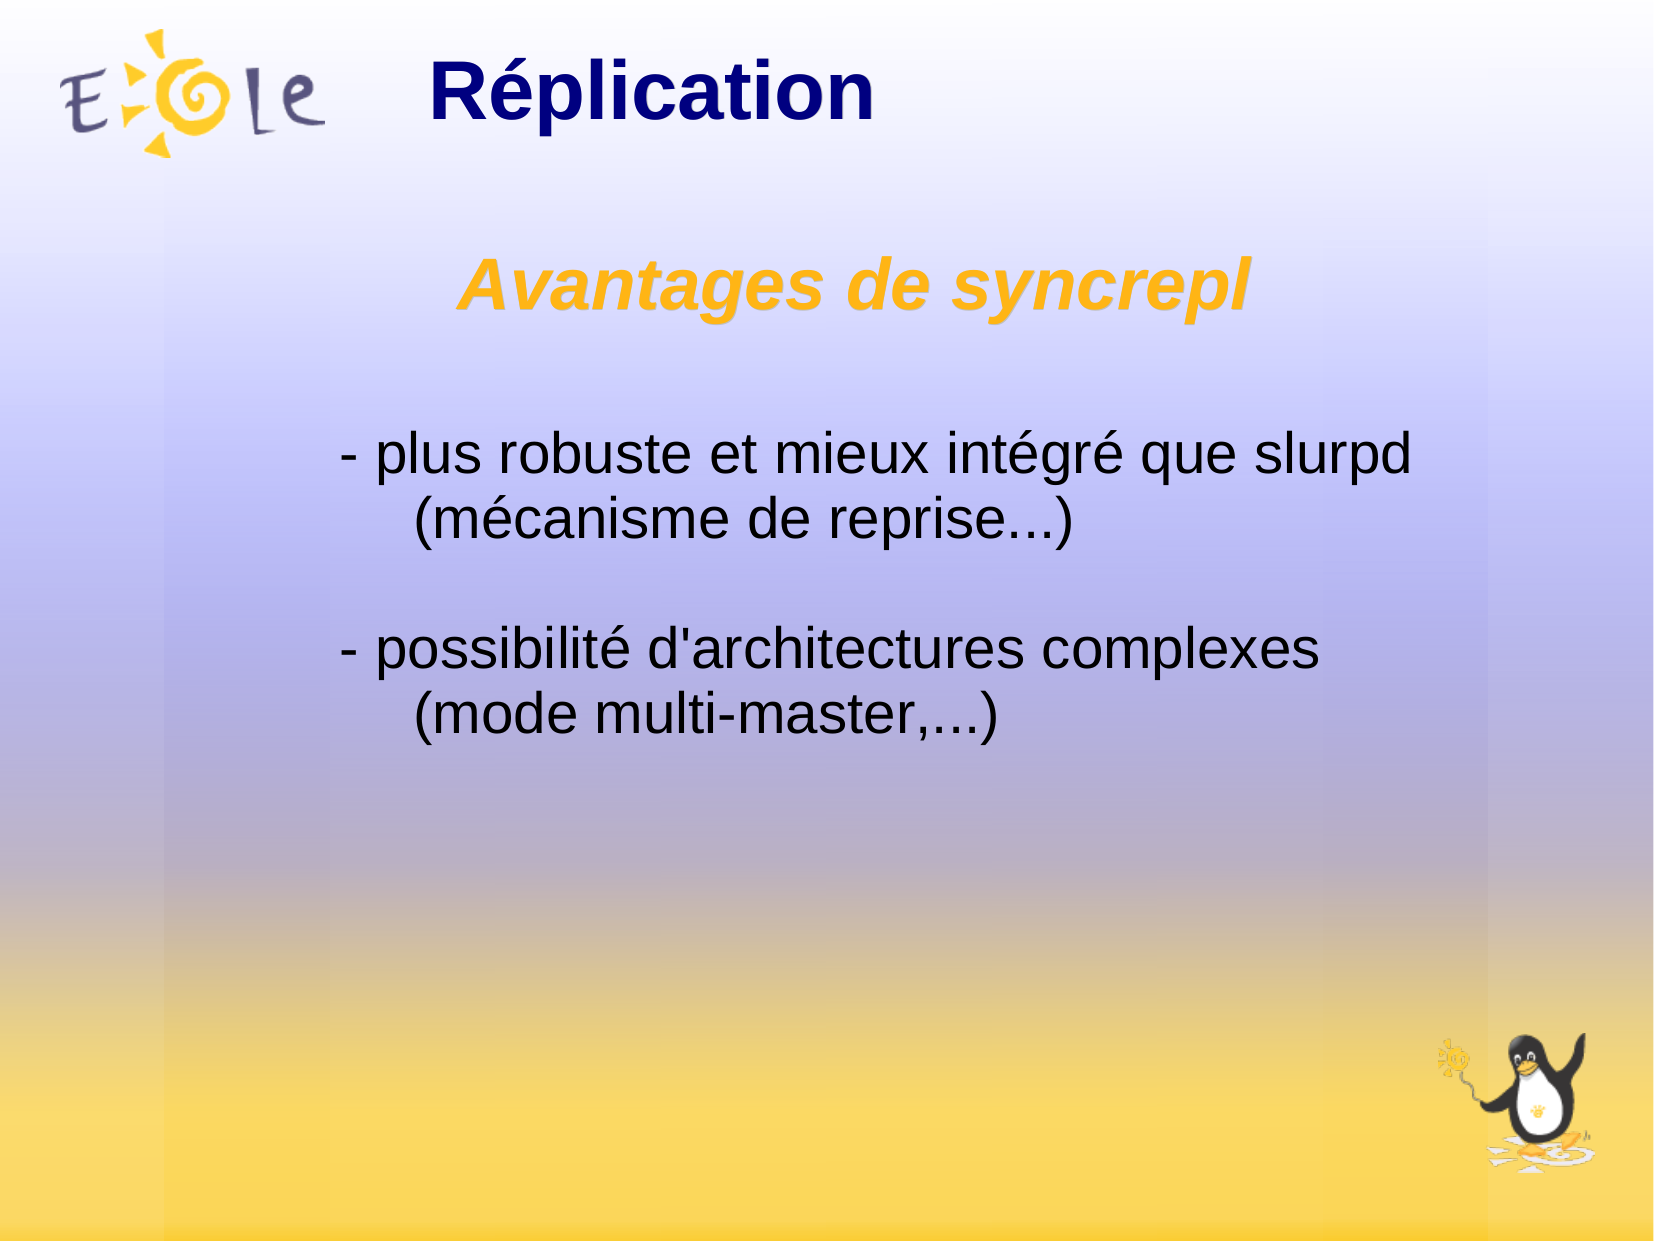

Réplication
Avantages de syncrepl
- plus robuste et mieux intégré que slurpd
	(mécanisme de reprise...)
- possibilité d'architectures complexes
	(mode multi-master,...)